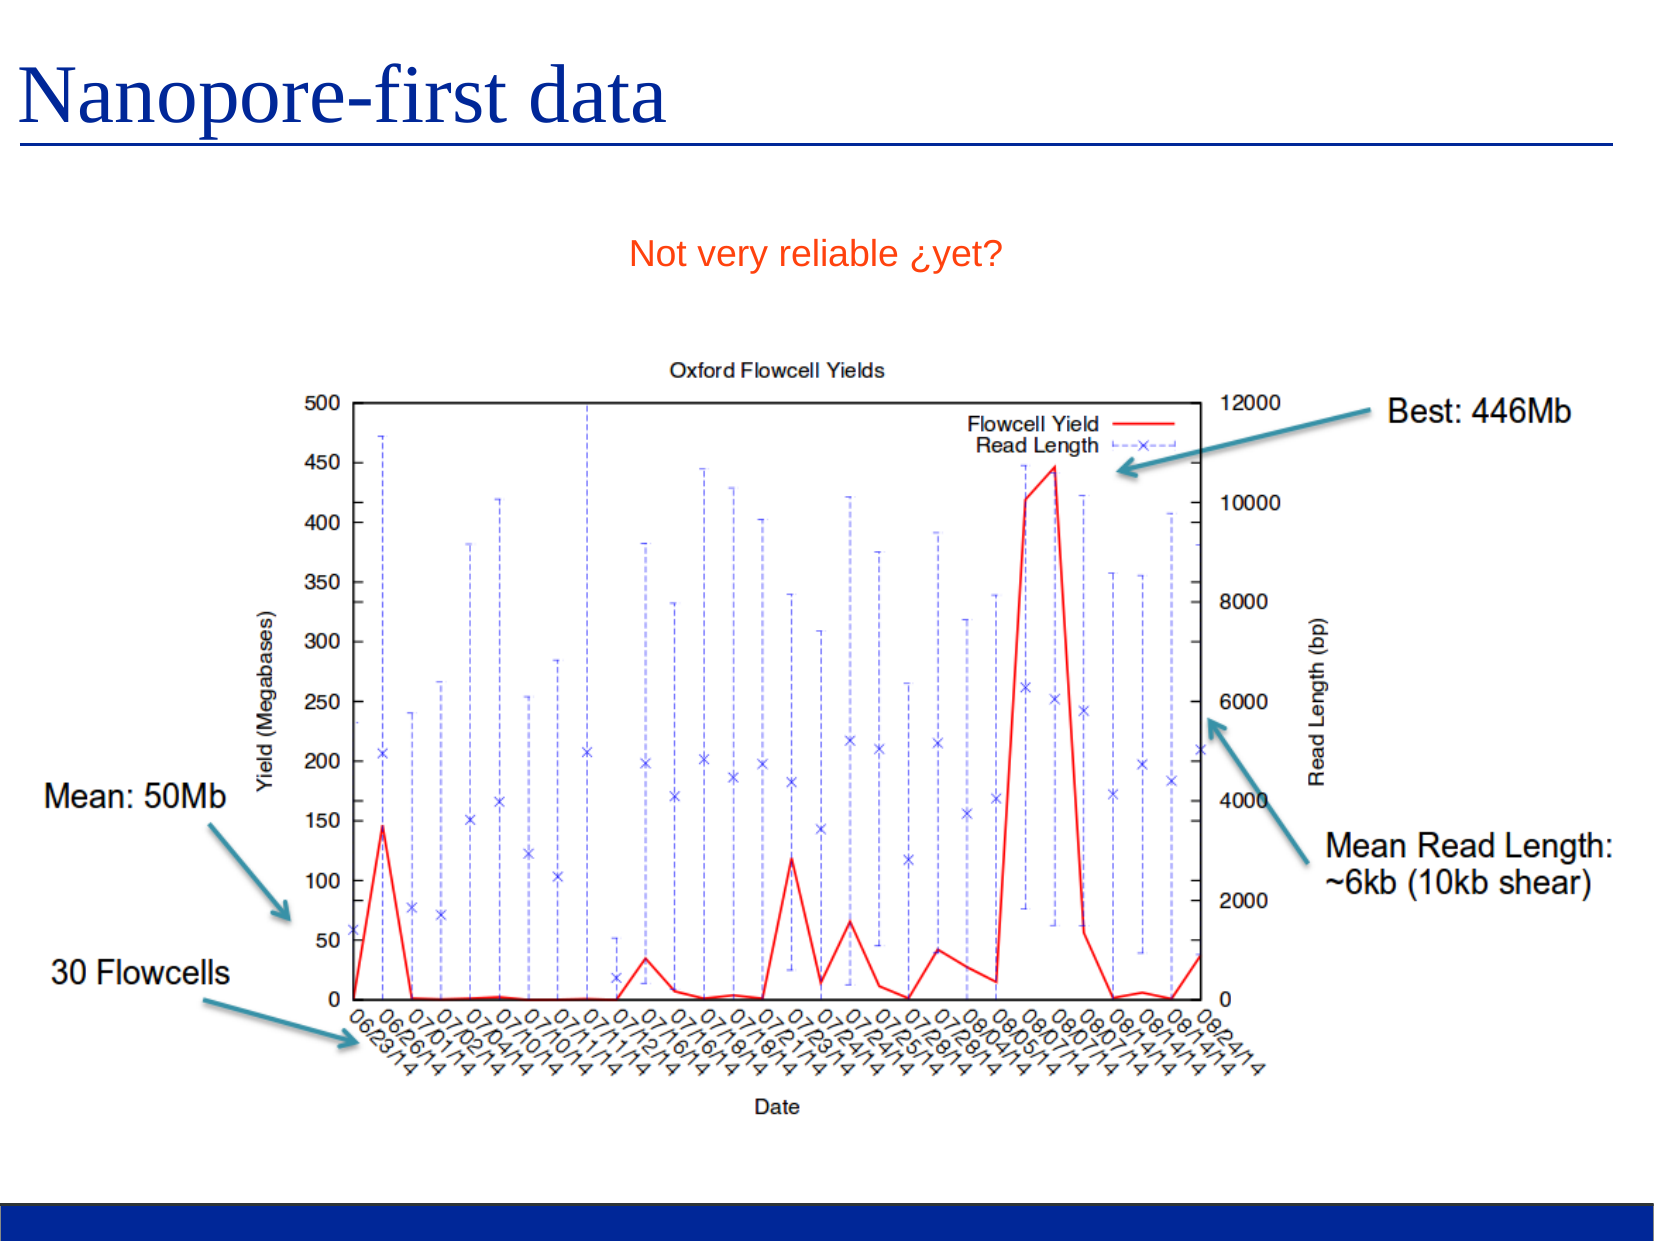

# Nanopore-first data
Not very reliable ¿yet?